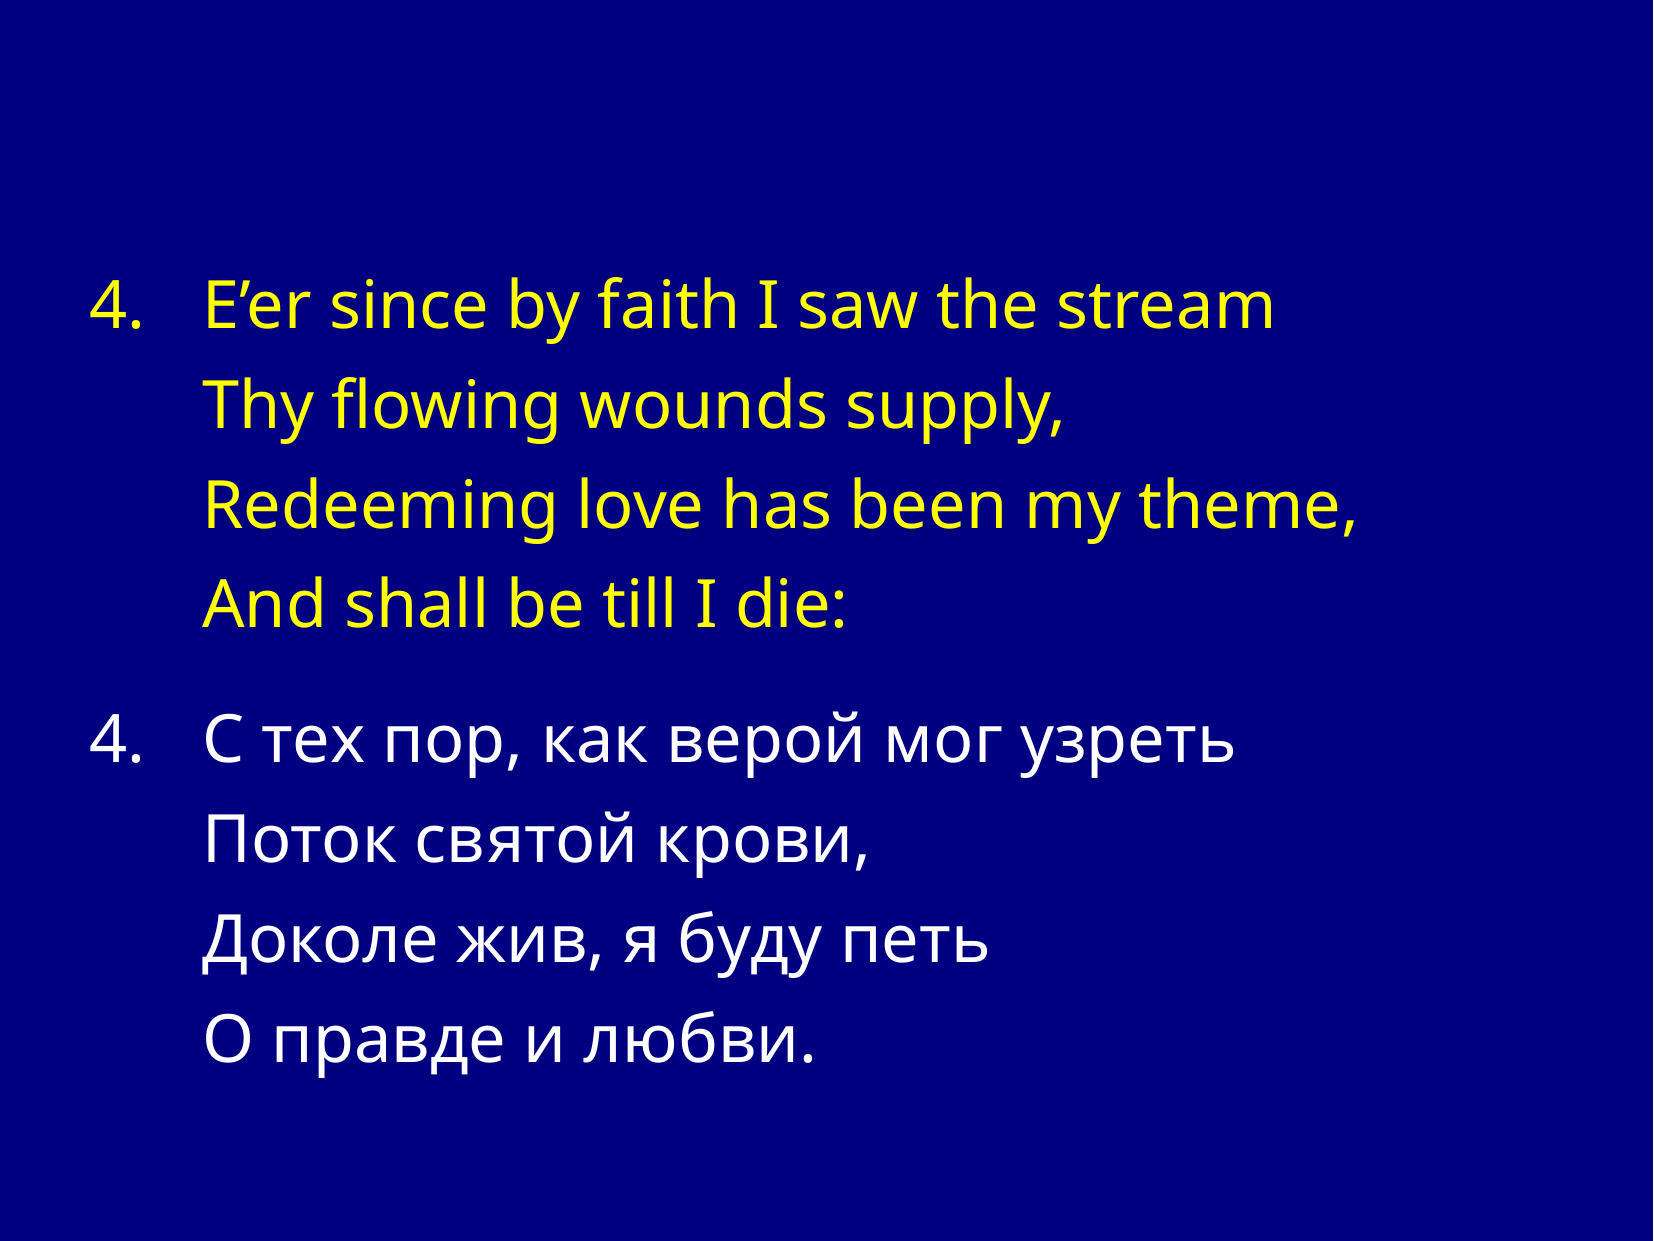

4.	E’er since by faith I saw the stream
	Thy flowing wounds supply,
	Redeeming love has been my theme,
	And shall be till I die:
4.	С тех пор, как верой мог узреть
	Поток святой крови,
	Доколе жив, я буду петь
	О правде и любви.